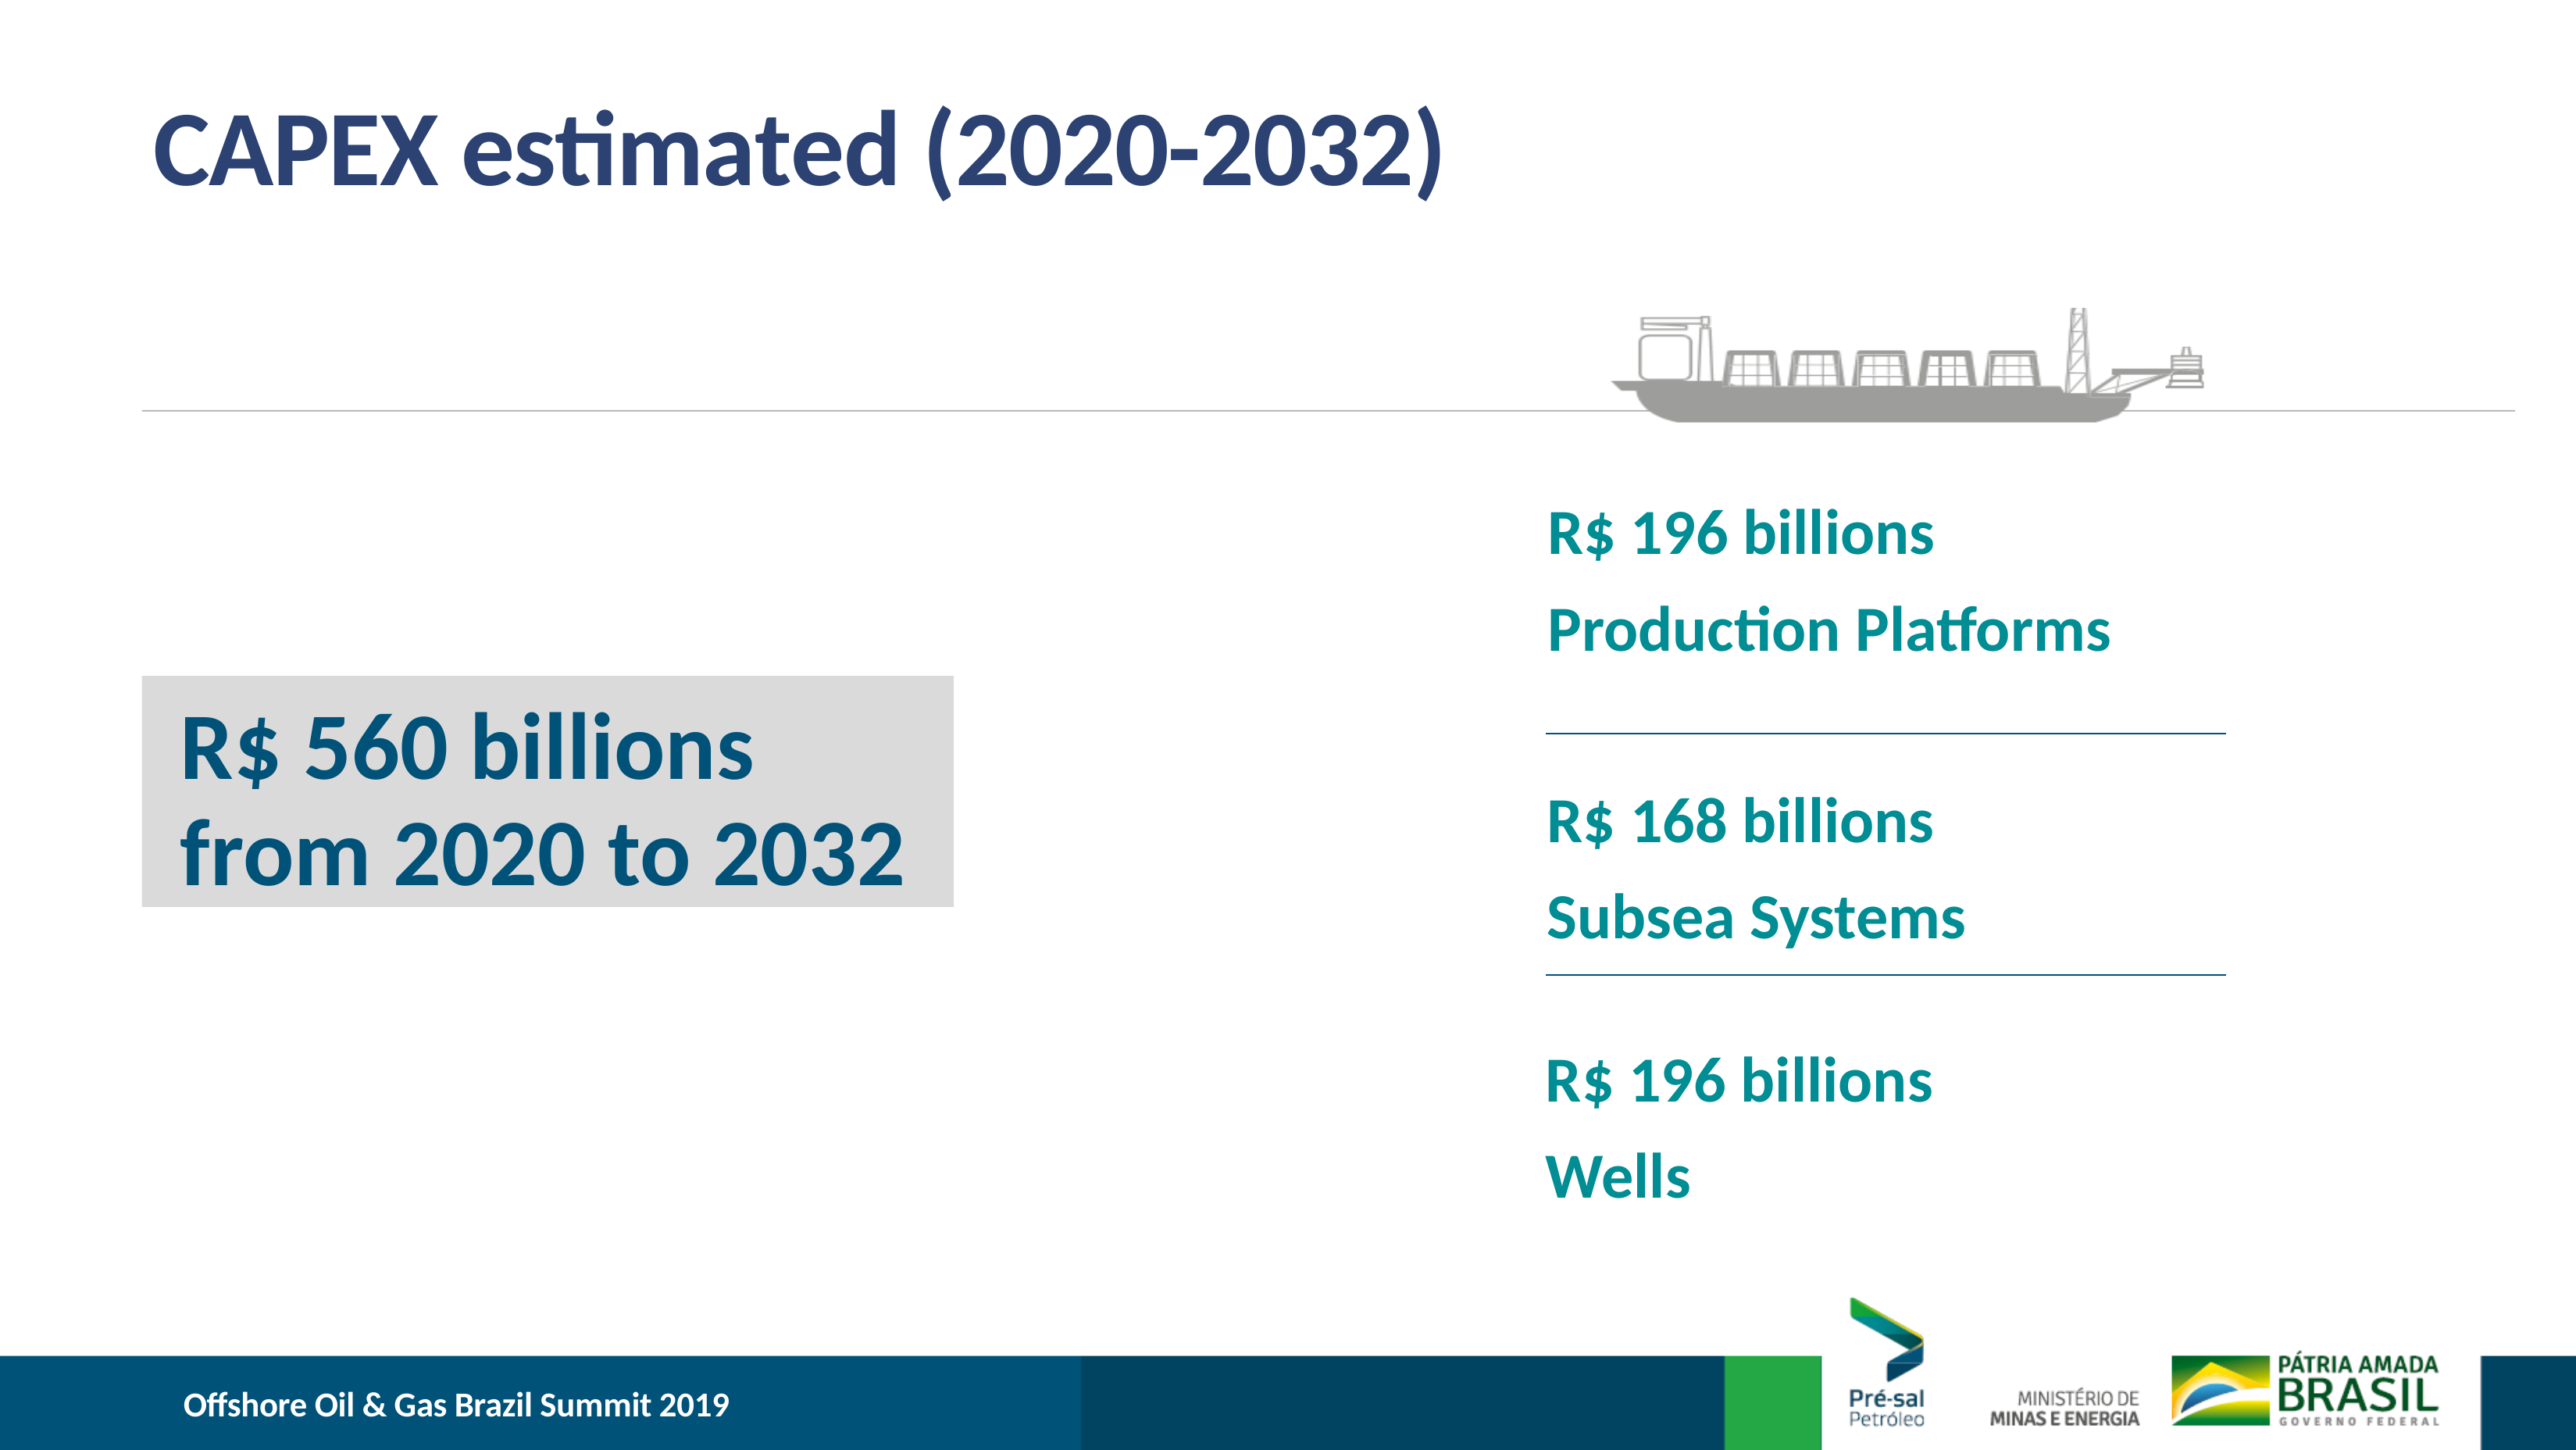

CAPEX estimated (2020-2032)
R$ 196 billions
Production Platforms
R$ 560 billions from 2020 to 2032
R$ 168 billions
Subsea Systems
R$ 196 billions
Wells
Offshore Oil & Gas Brazil Summit 2019